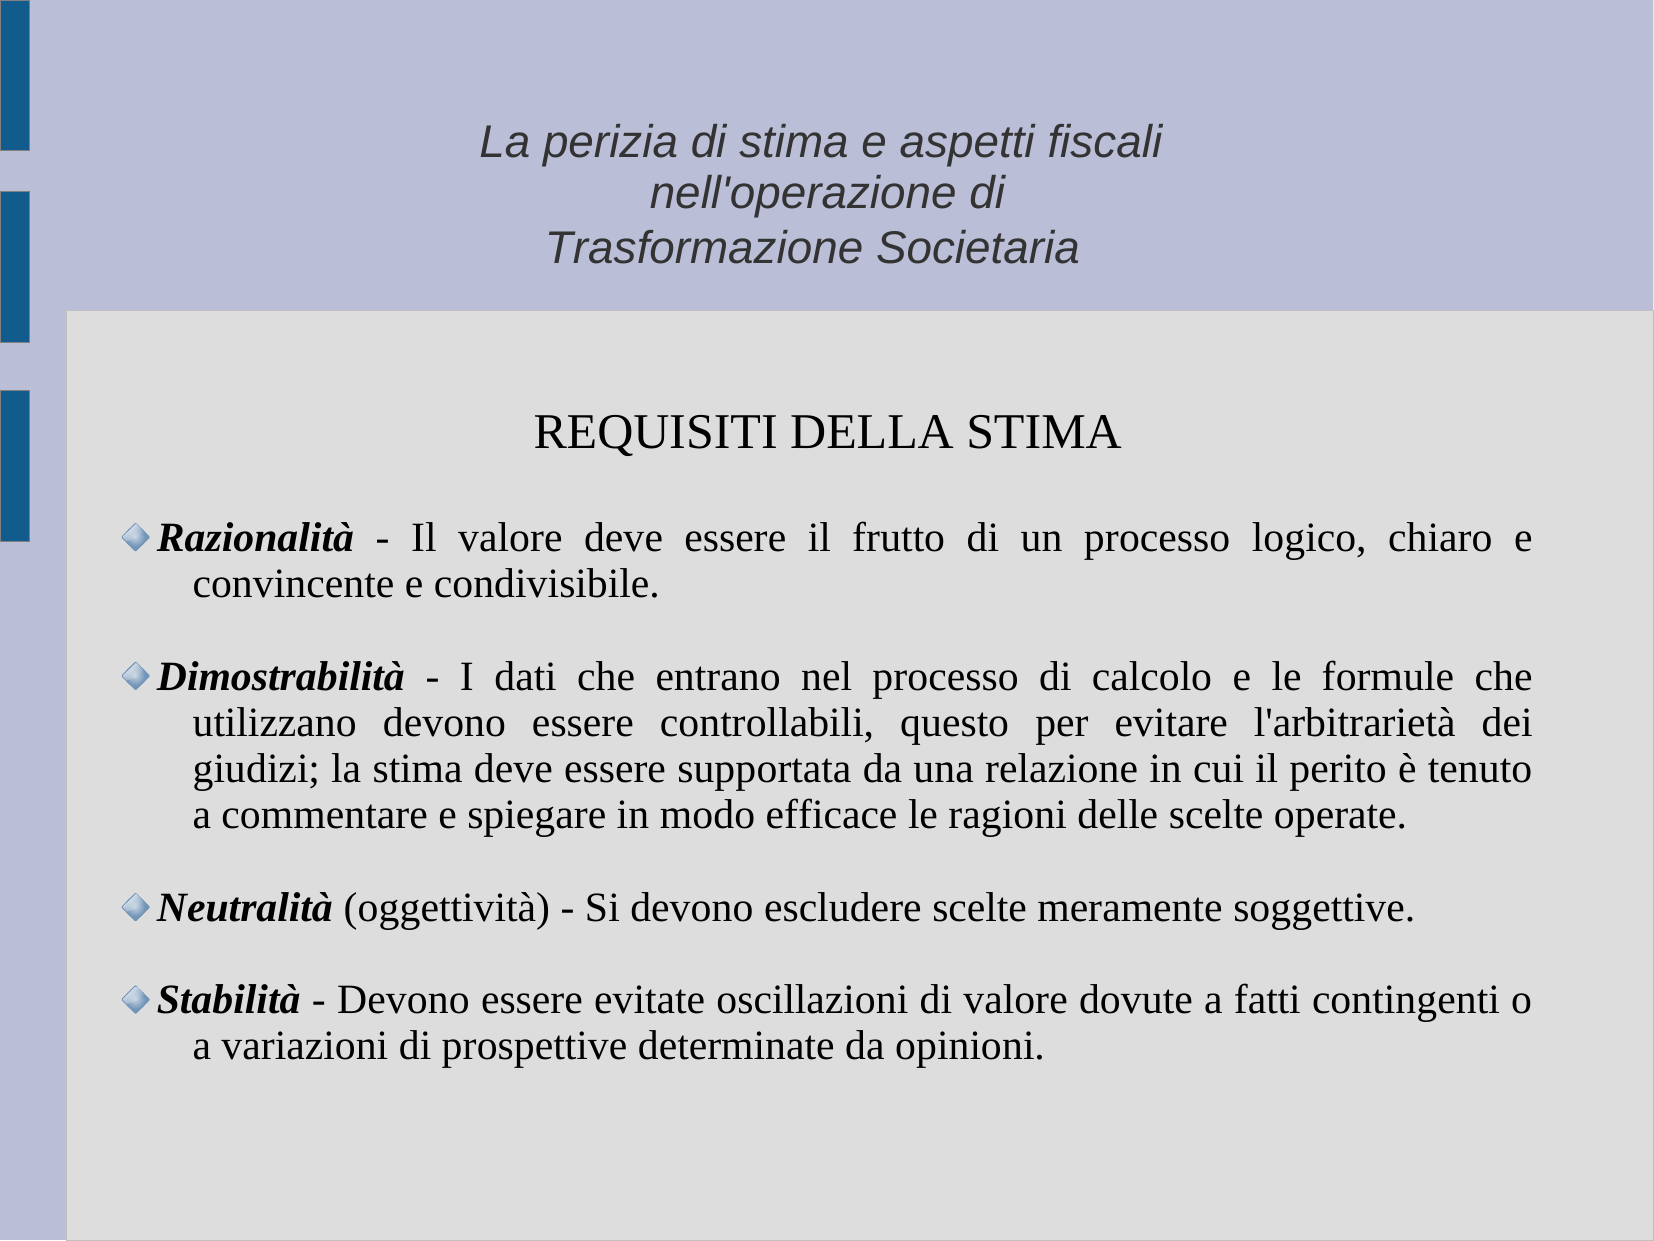

# La perizia di stima e aspetti fiscali nell'operazione di Trasformazione Societaria
REQUISITI DELLA STIMA
Razionalità - Il valore deve essere il frutto di un processo logico, chiaro e convincente e condivisibile.
Dimostrabilità - I dati che entrano nel processo di calcolo e le formule che utilizzano devono essere controllabili, questo per evitare l'arbitrarietà dei giudizi; la stima deve essere supportata da una relazione in cui il perito è tenuto a commentare e spiegare in modo efficace le ragioni delle scelte operate.
Neutralità (oggettività) - Si devono escludere scelte meramente soggettive.
Stabilità - Devono essere evitate oscillazioni di valore dovute a fatti contingenti o a variazioni di prospettive determinate da opinioni.